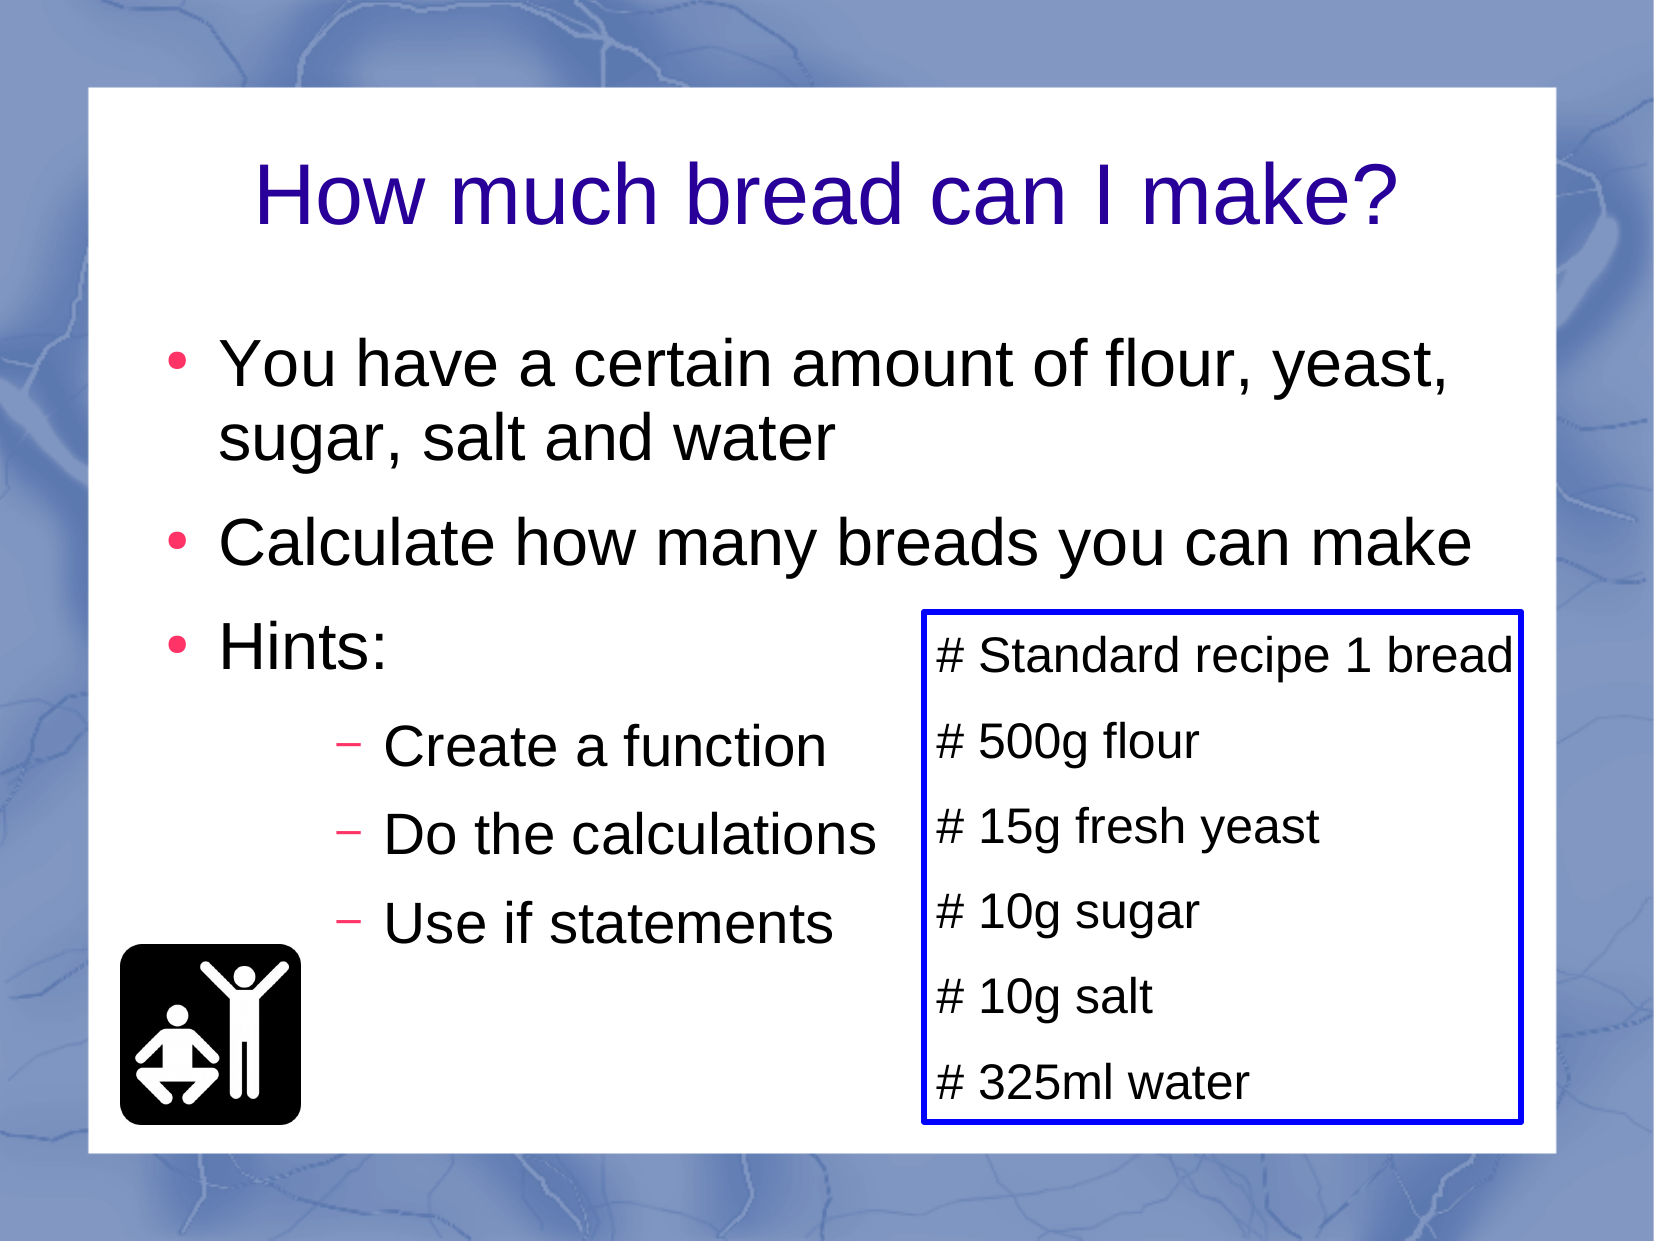

# How much bread can I make?
You have a certain amount of flour, yeast, sugar, salt and water
Calculate how many breads you can make
Hints:
Create a function
Do the calculations
Use if statements
# Standard recipe 1 bread
# 500g flour
# 15g fresh yeast
# 10g sugar
# 10g salt
# 325ml water